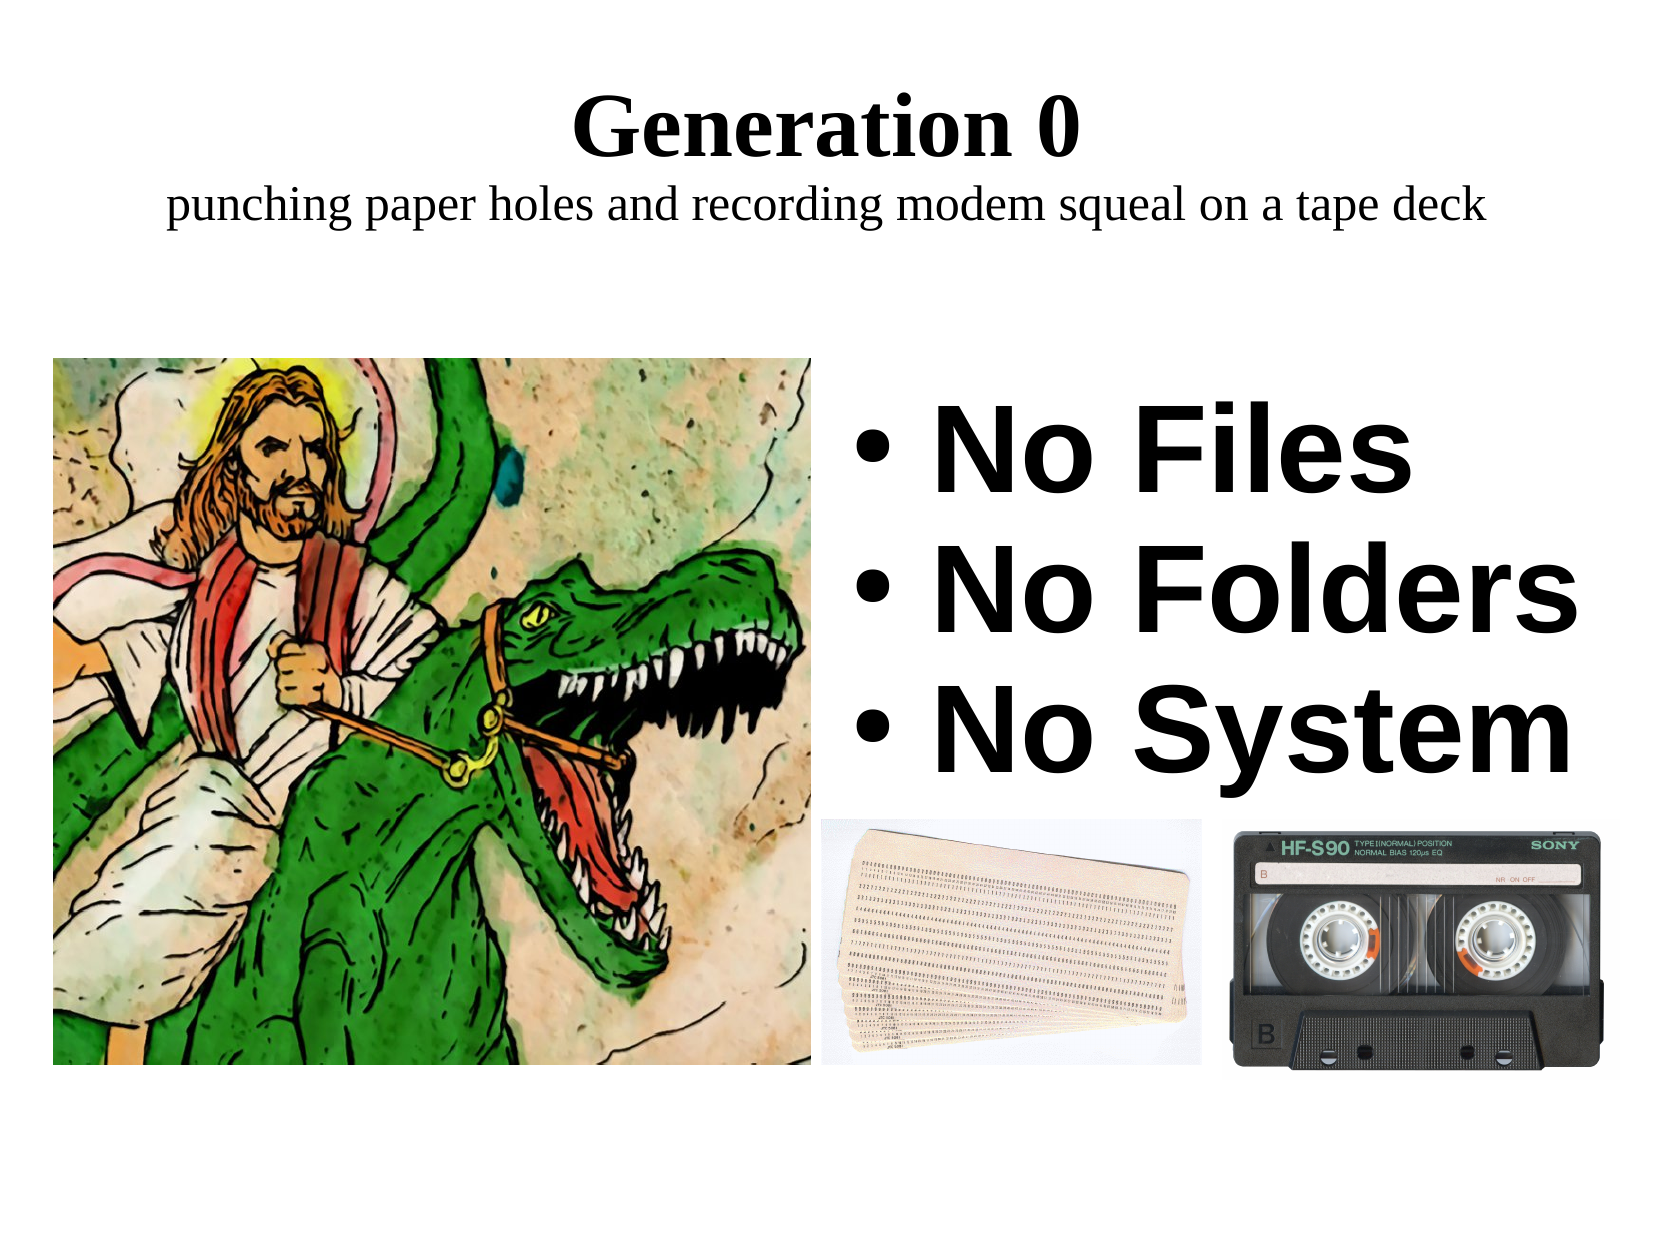

# Generation 0 punching paper holes and recording modem squeal on a tape deck
| No Files No Folders No System |
| --- |